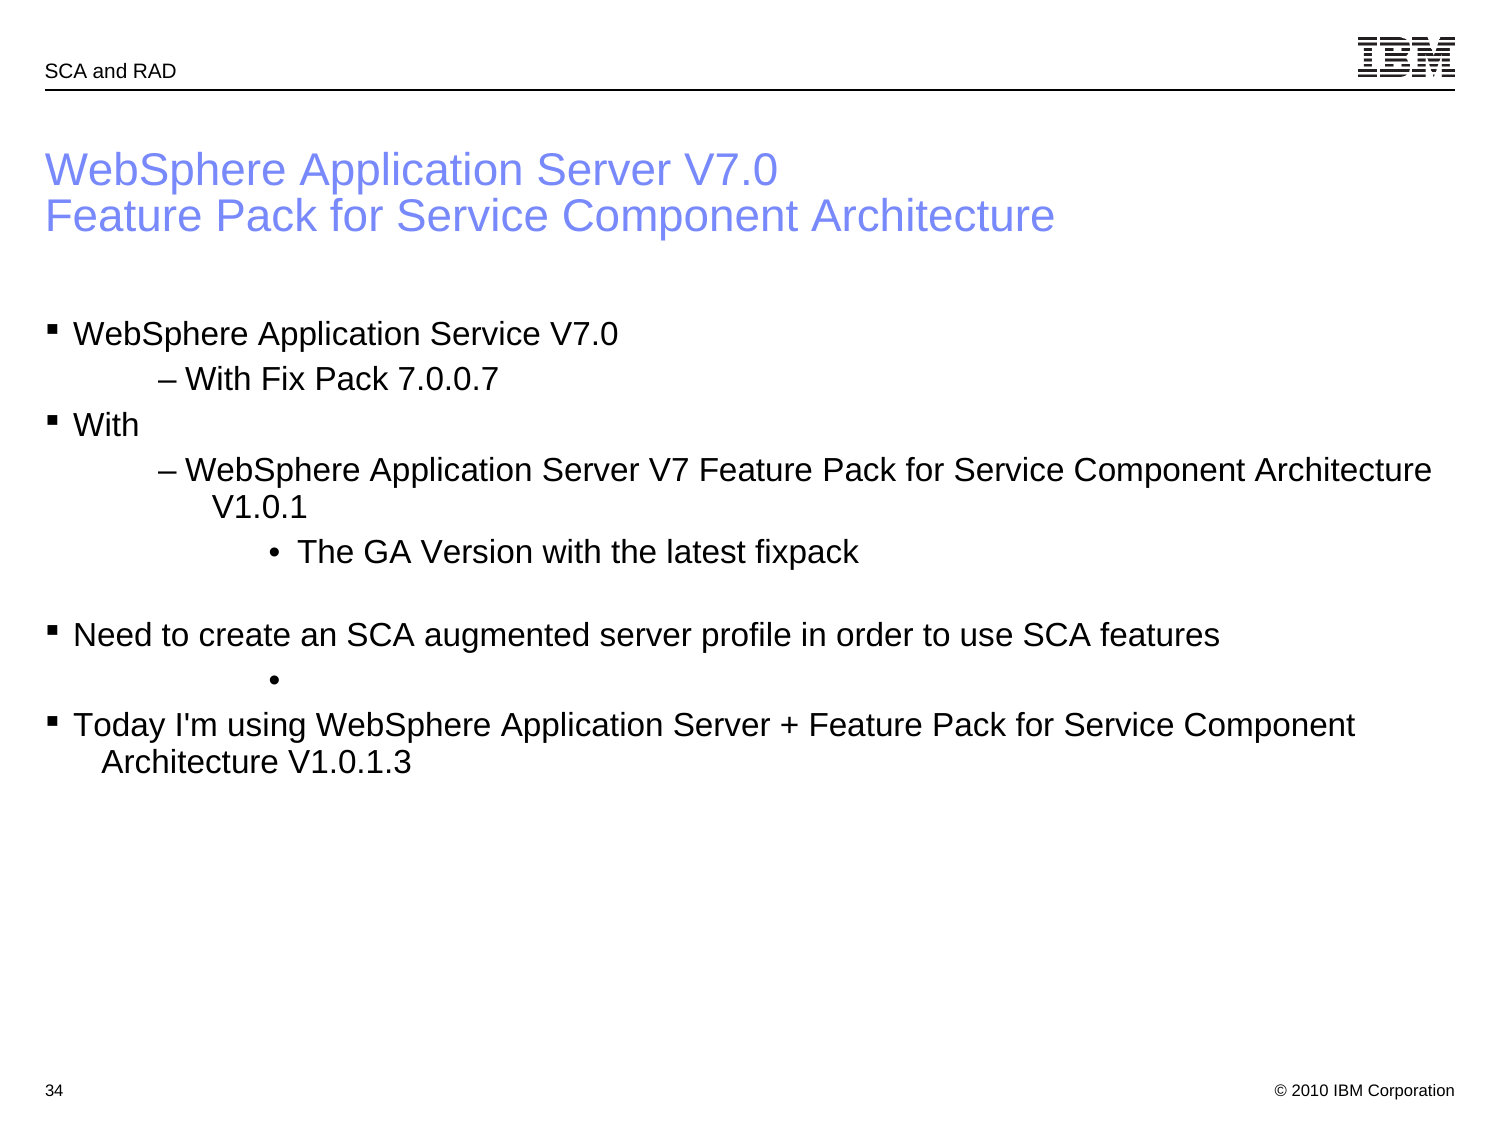

# WebSphere Application Server V7.0 Feature Pack for Service Component Architecture
WebSphere Application Service V7.0
With Fix Pack 7.0.0.7
With
WebSphere Application Server V7 Feature Pack for Service Component Architecture V1.0.1
The GA Version with the latest fixpack
Need to create an SCA augmented server profile in order to use SCA features
Today I'm using WebSphere Application Server + Feature Pack for Service Component Architecture V1.0.1.3
34